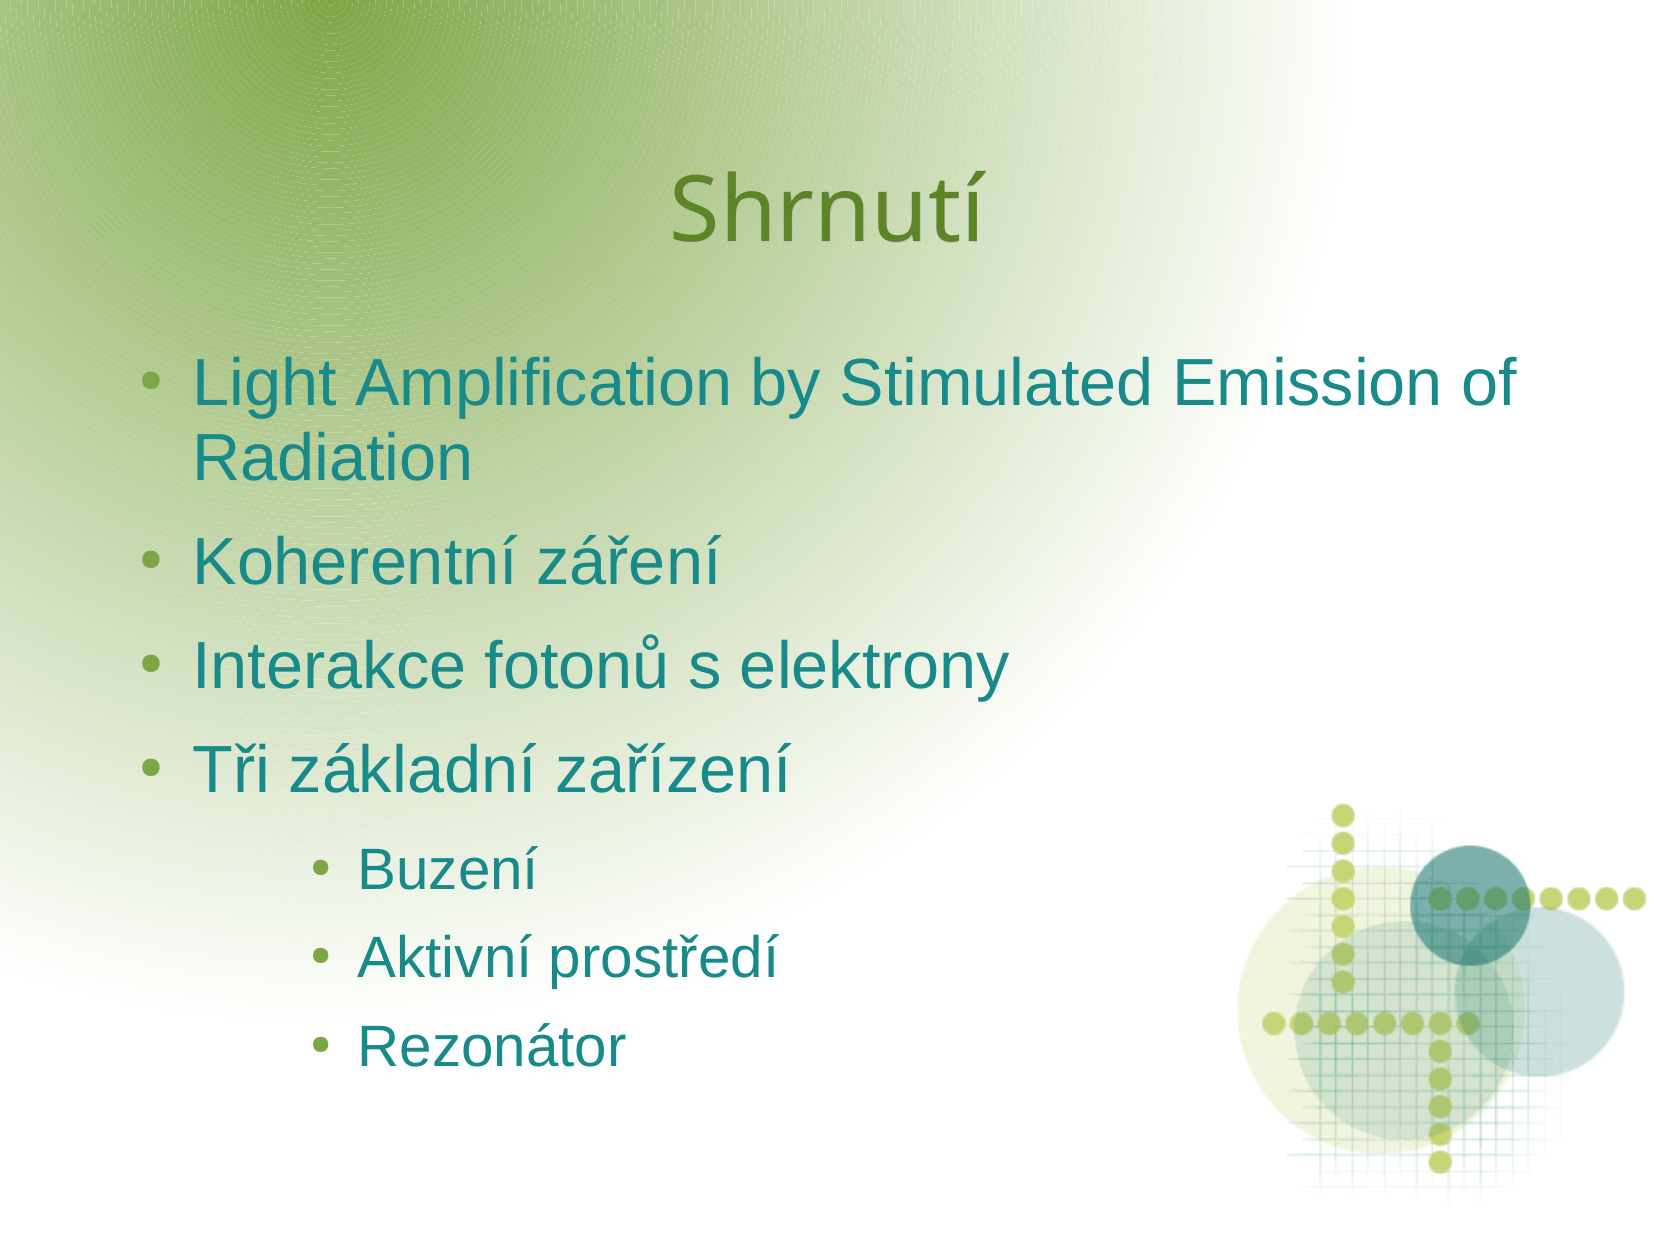

# Shrnutí
Light Amplification by Stimulated Emission of Radiation
Koherentní záření
Interakce fotonů s elektrony
Tři základní zařízení
Buzení
Aktivní prostředí
Rezonátor